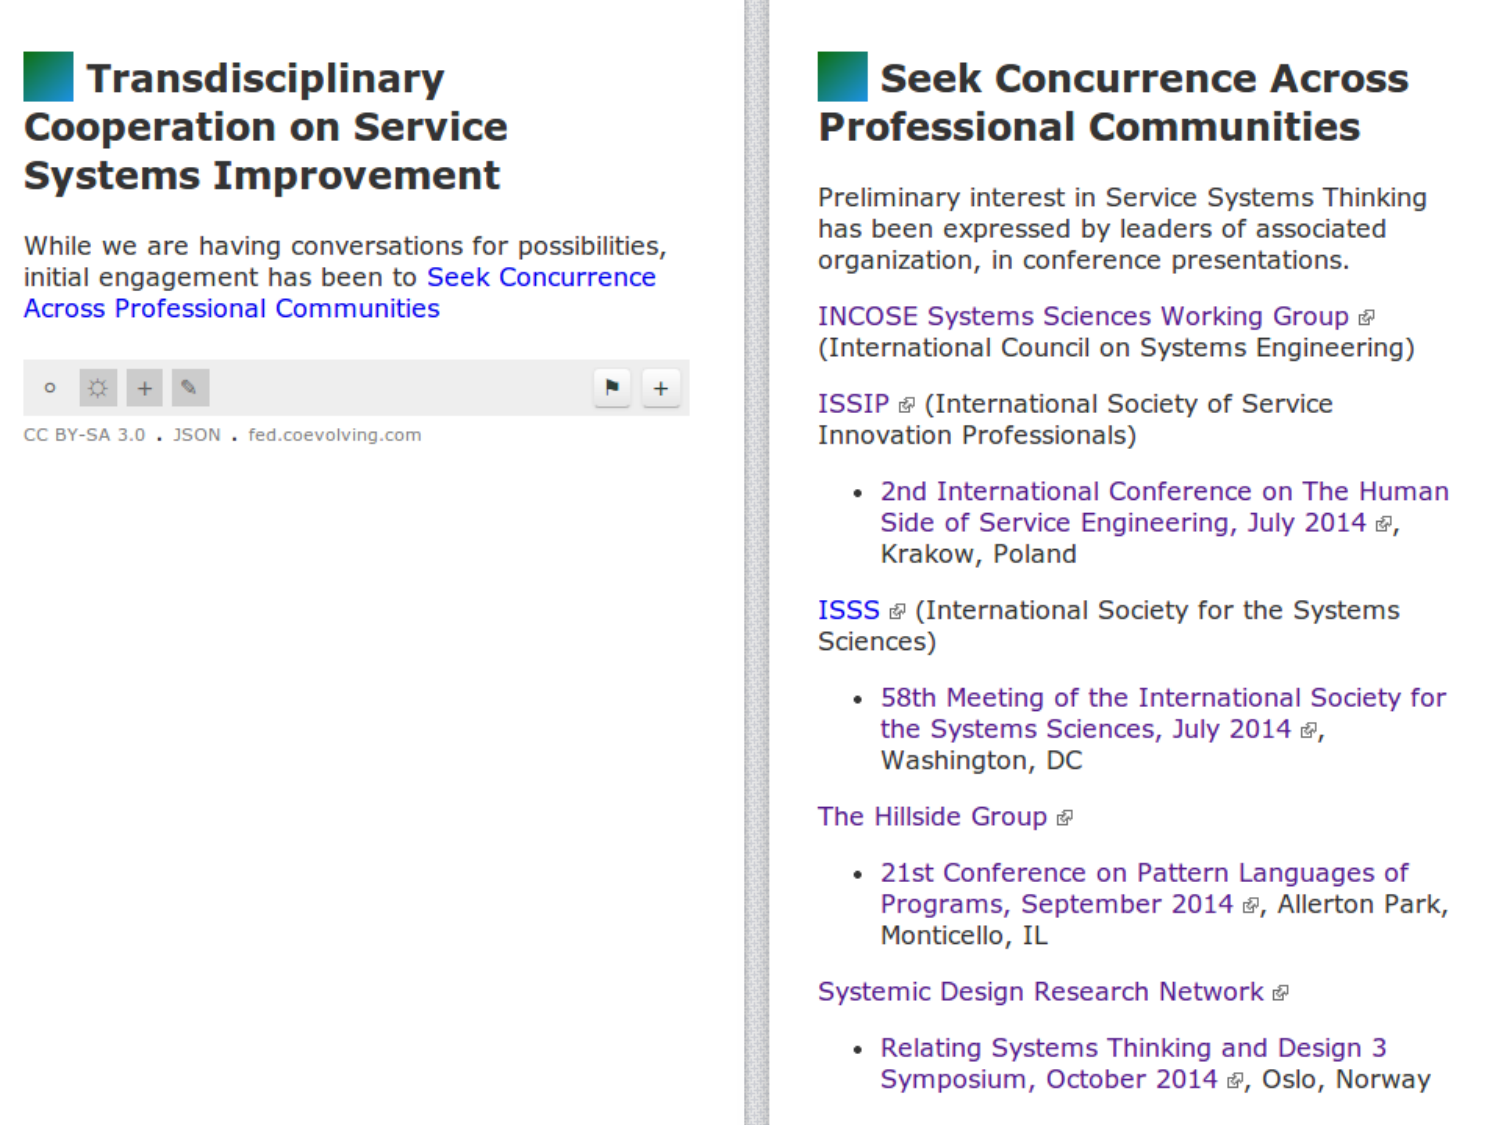

# Transdisciplinary Cooperation on Service Systems Improvement
Incubating Service Systems Thinking
July 2014
70